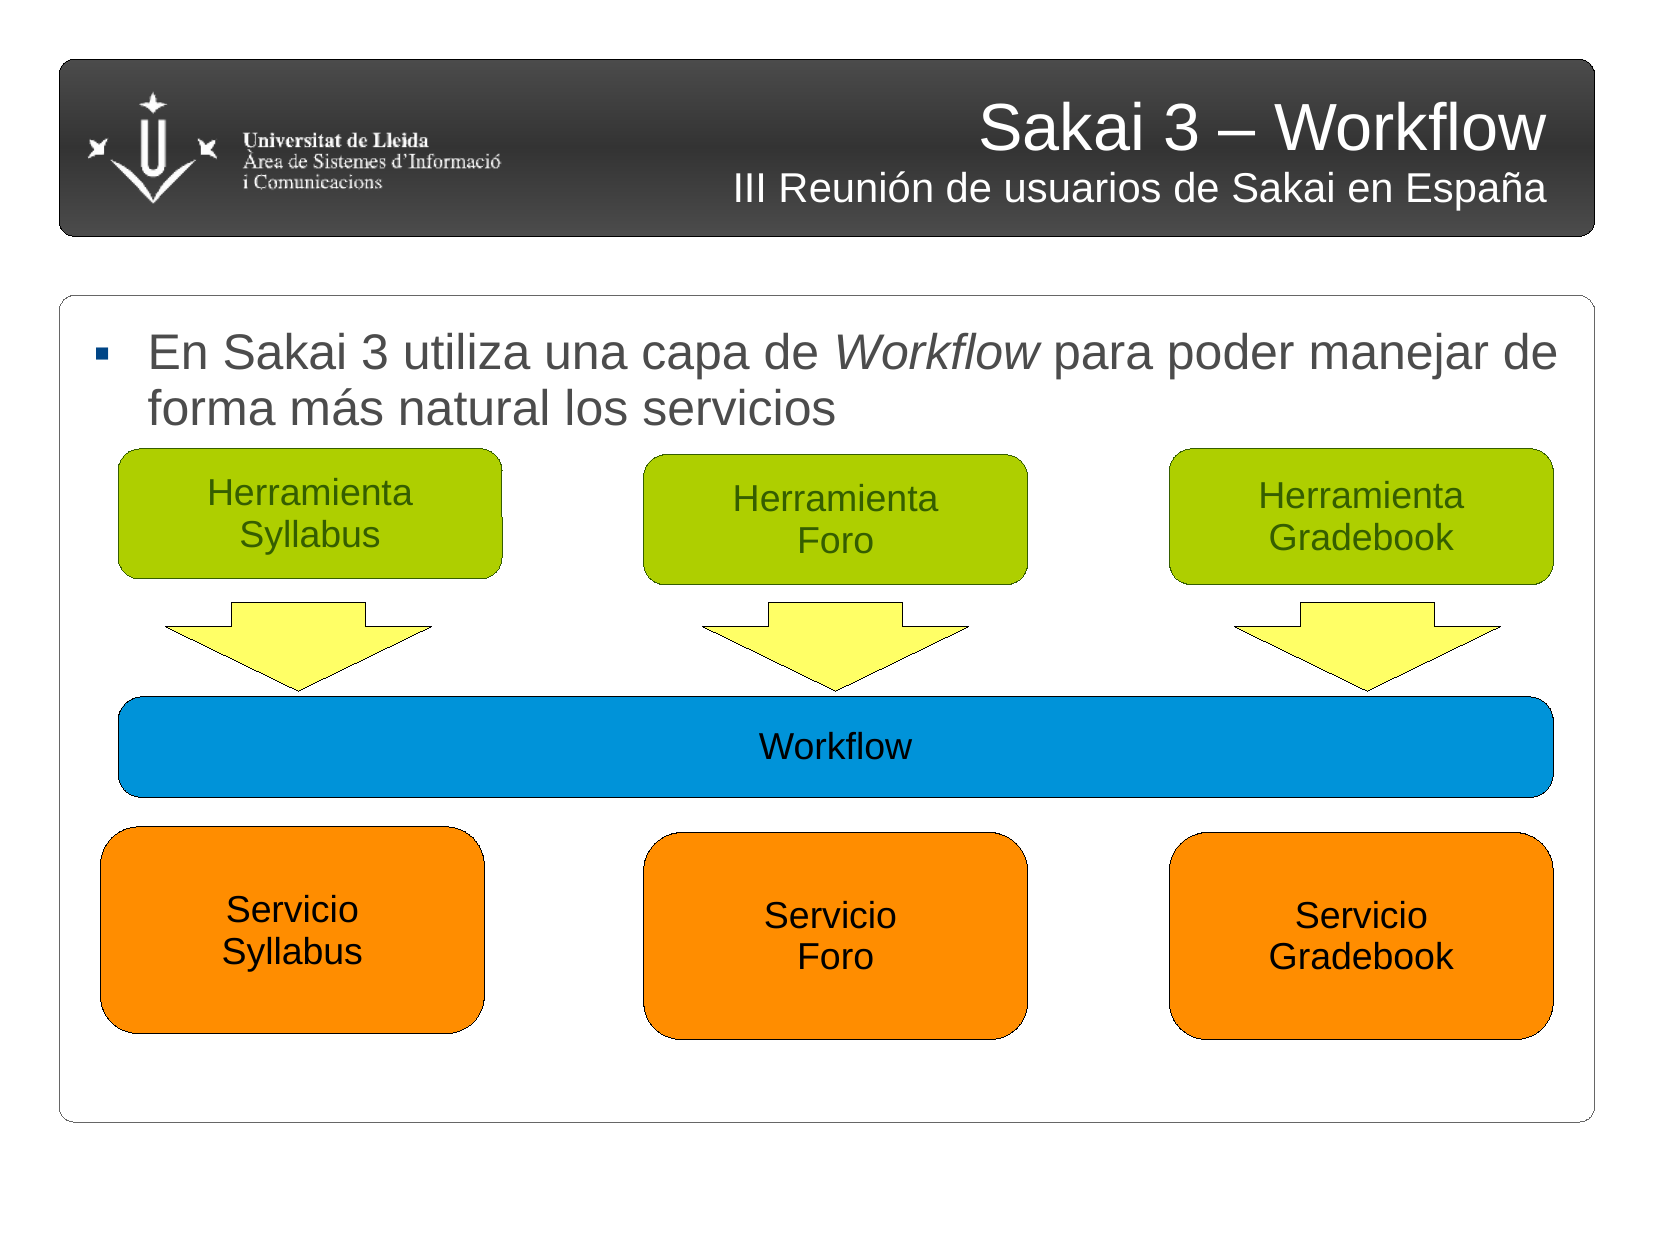

# Sakai 3 – Workflow III Reunión de usuarios de Sakai en España
En Sakai 3 utiliza una capa de Workflow para poder manejar de forma más natural los servicios
Herramienta
Syllabus
Herramienta
Gradebook
Herramienta
Foro
Workflow
Servicio
Syllabus
Servicio
Foro
Servicio
Gradebook